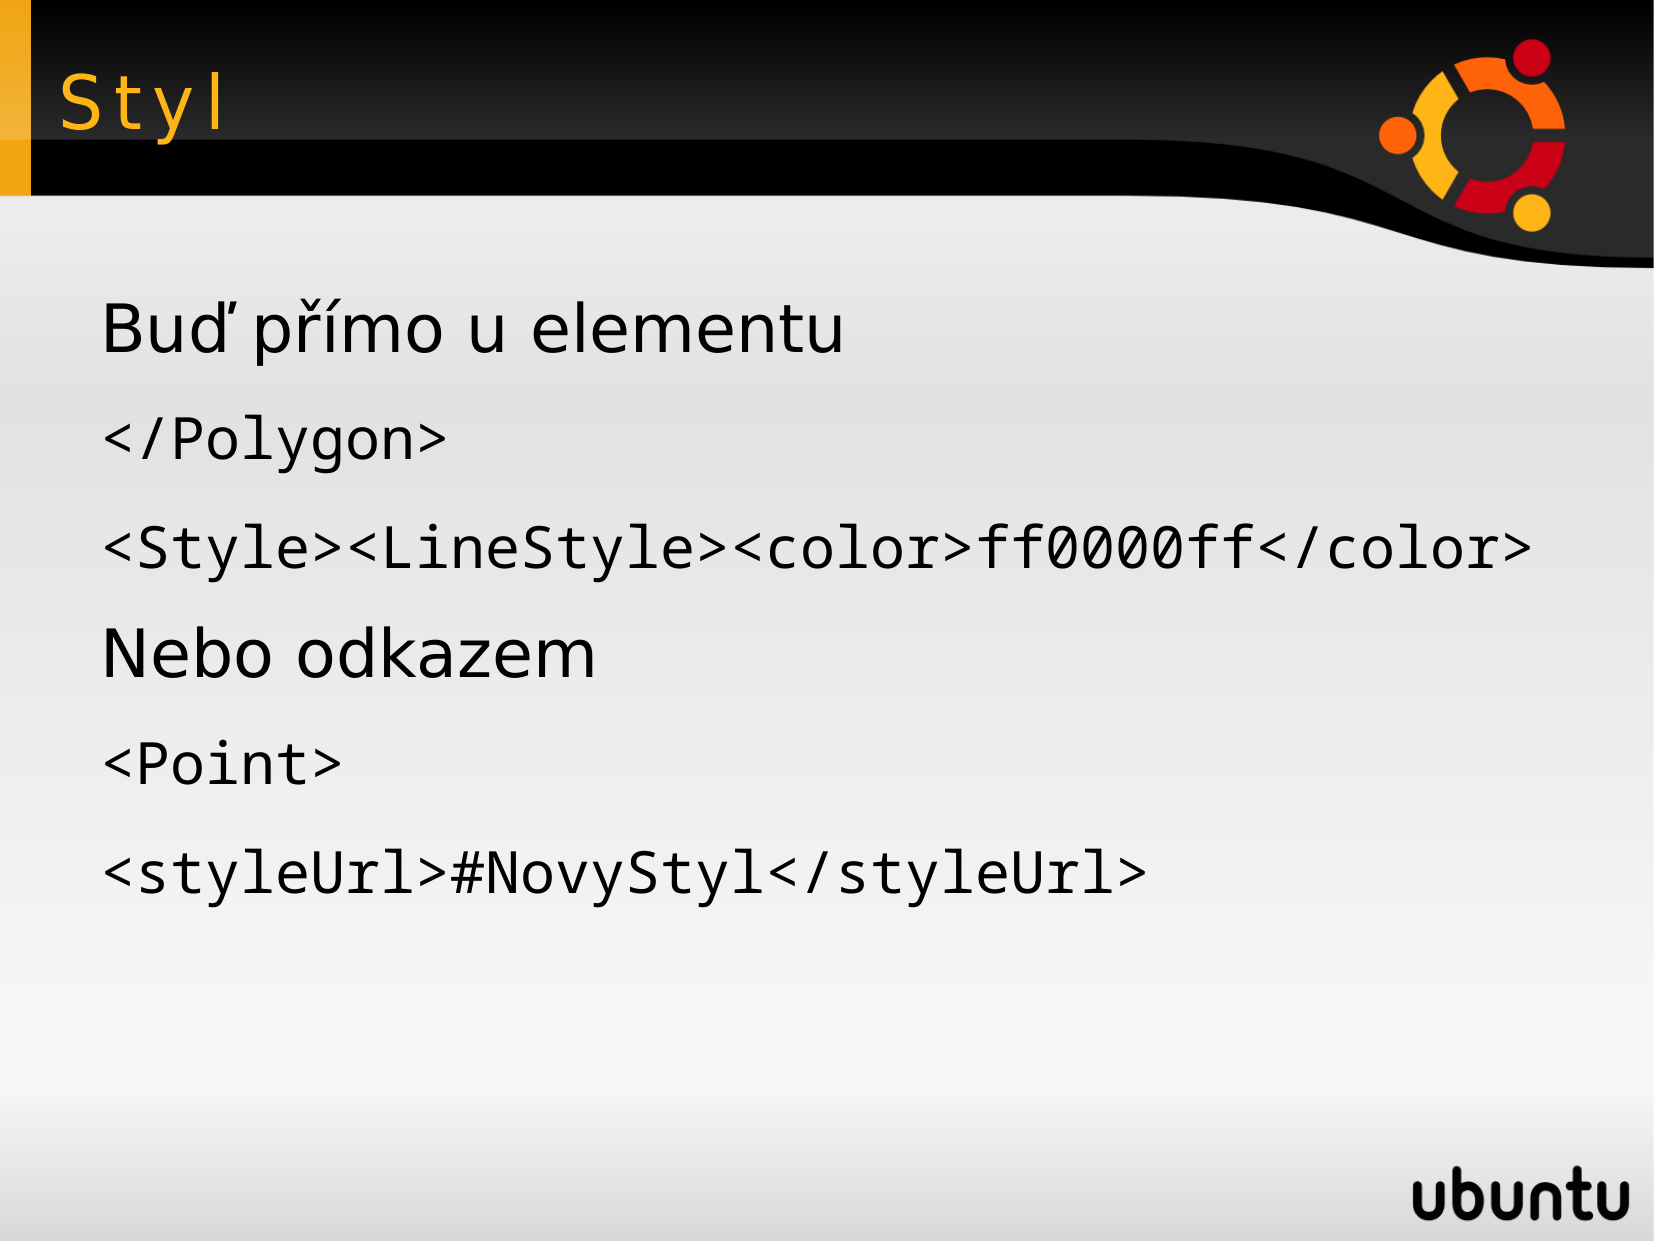

# Styl
Buď přímo u elementu
</Polygon>
<Style><LineStyle><color>ff0000ff</color>
Nebo odkazem
<Point>
<styleUrl>#NovyStyl</styleUrl>